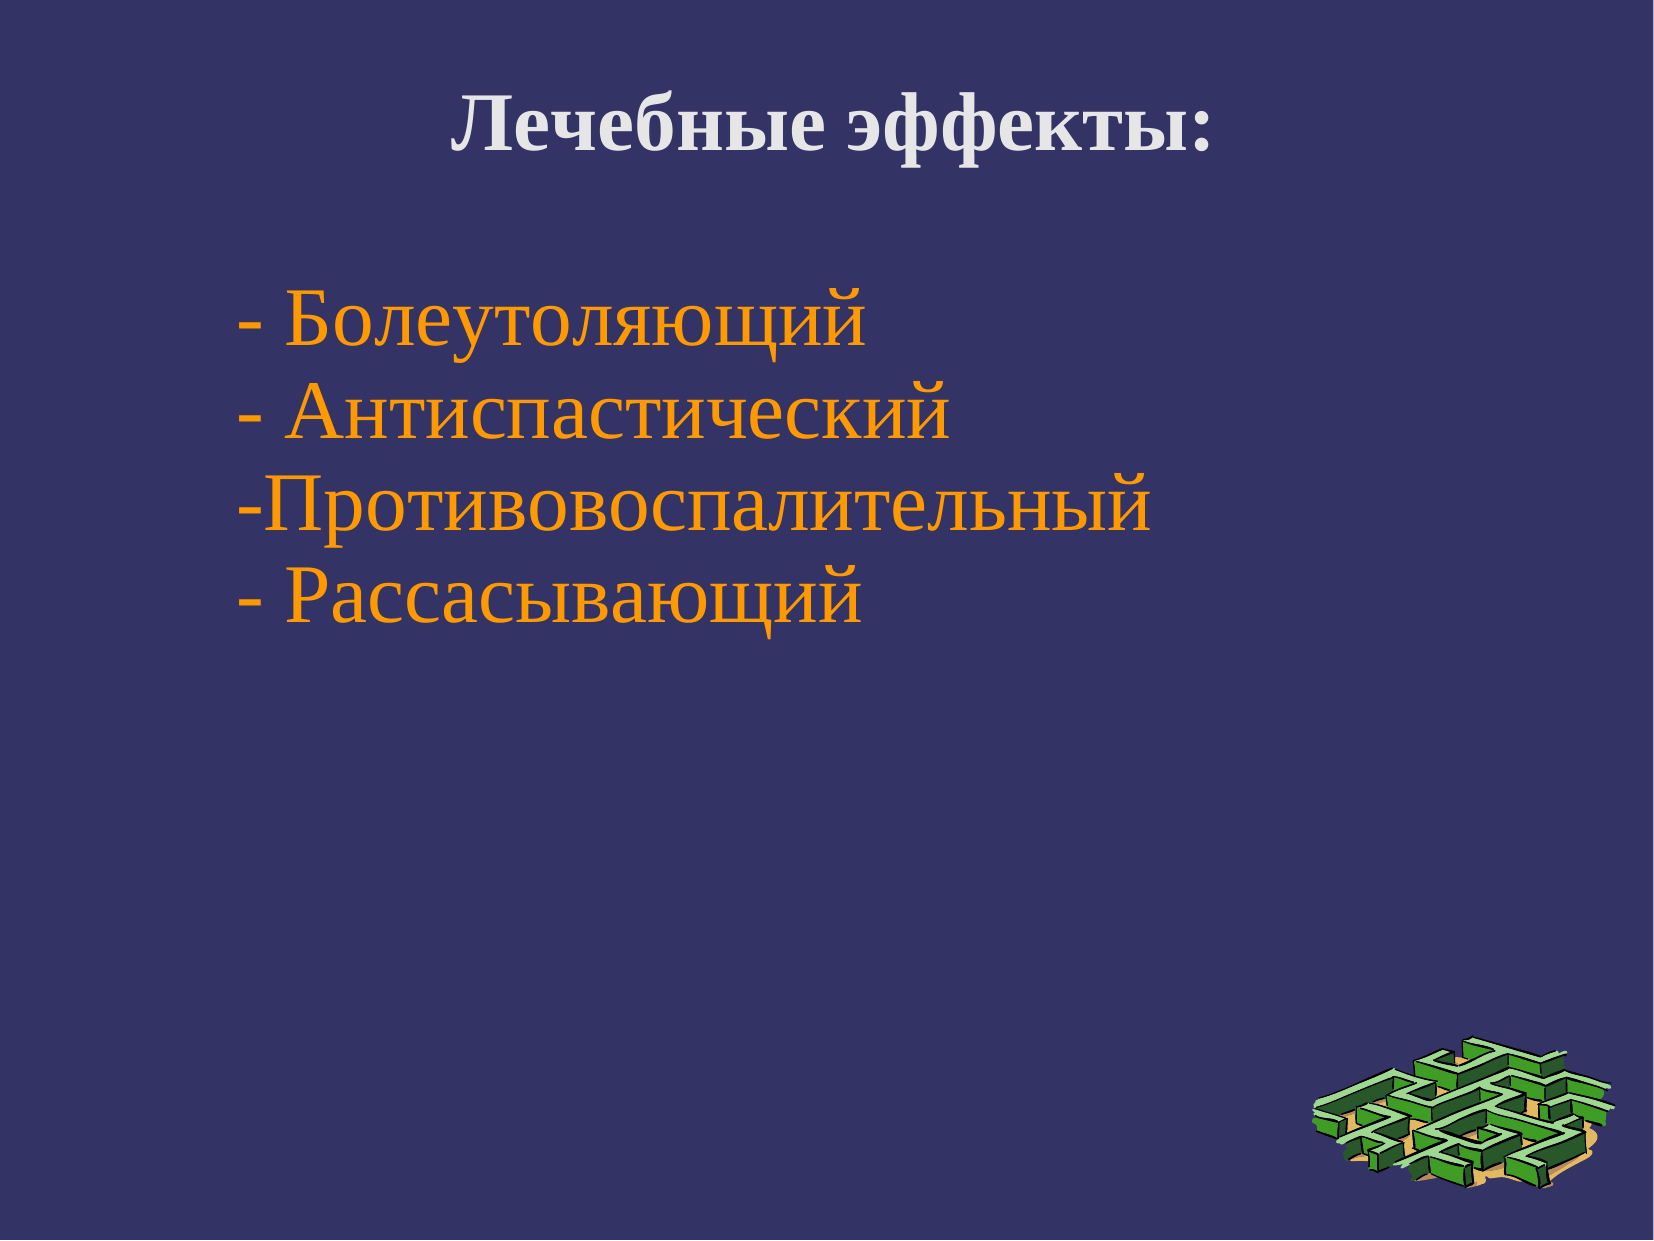

# Лечебные эффекты:
- Болеутоляющий
- Антиспастический
-Противовоспалительный
- Рассасывающий